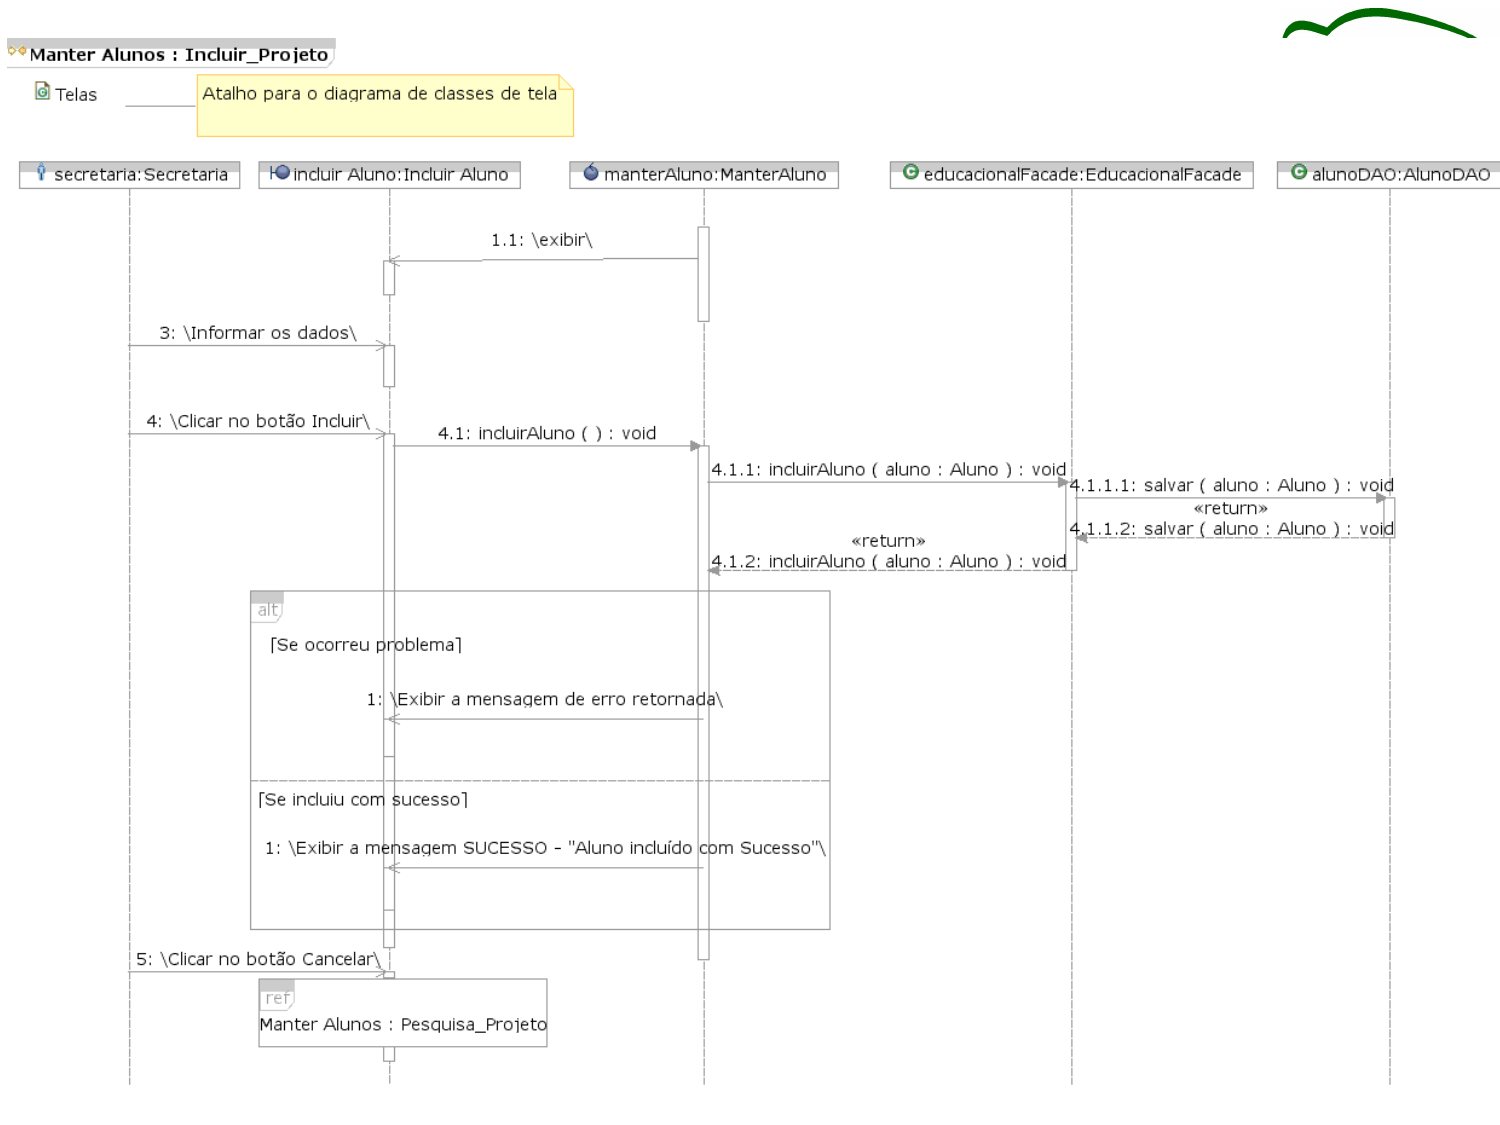

METODOLOGIA 1.5 – FASE PROJETO
Caso de Uso Manter Aluno
Sequência Incluir